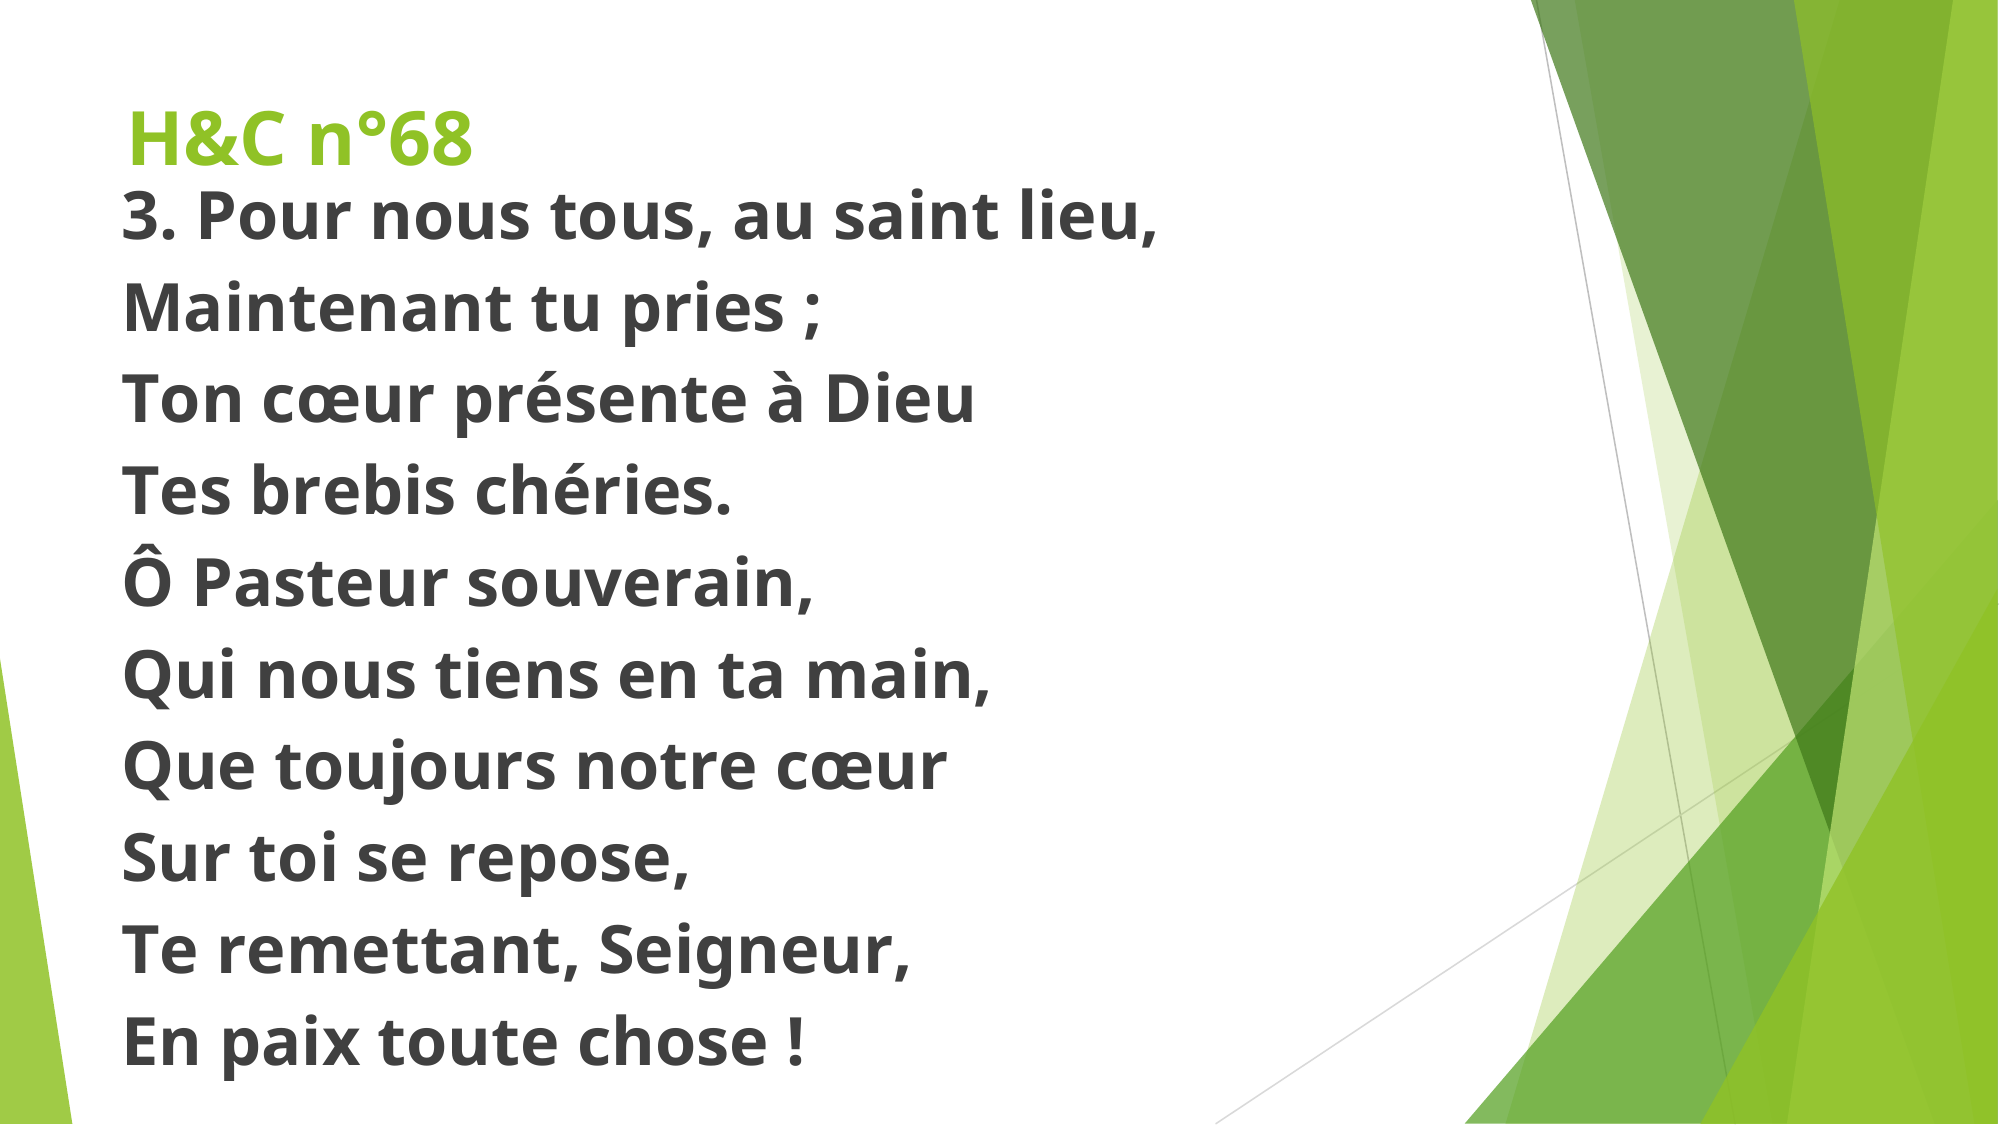

H&C n°68
3. Pour nous tous, au saint lieu,
Maintenant tu pries ;
Ton cœur présente à Dieu
Tes brebis chéries.
Ô Pasteur souverain,
Qui nous tiens en ta main,
Que toujours notre cœur
Sur toi se repose,
Te remettant, Seigneur,
En paix toute chose !